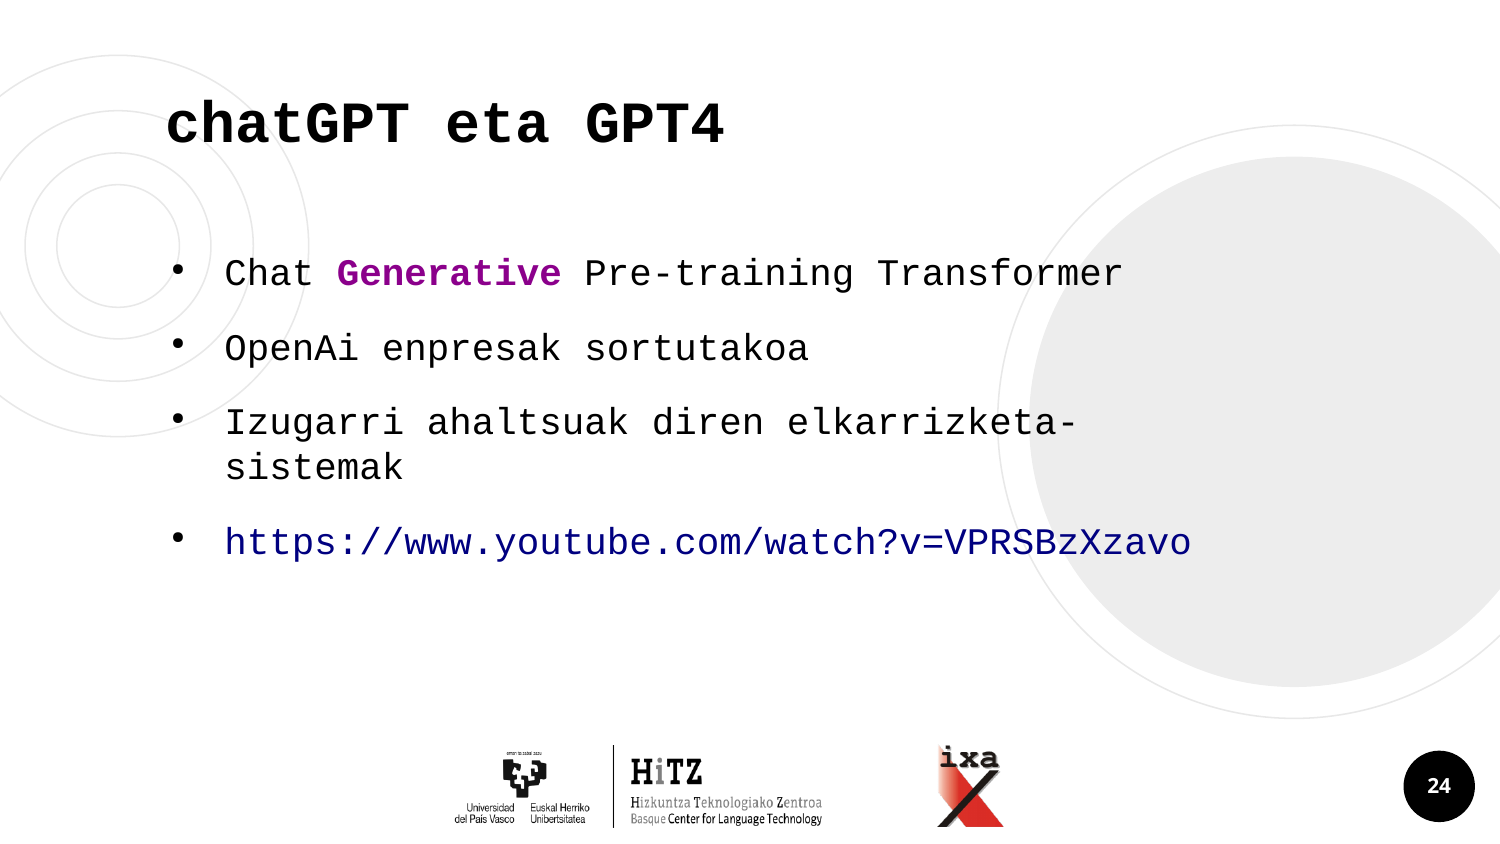

chatGPT eta GPT4
# Chat Generative Pre-training Transformer
OpenAi enpresak sortutakoa
Izugarri ahaltsuak diren elkarrizketa-sistemak
https://www.youtube.com/watch?v=VPRSBzXzavo